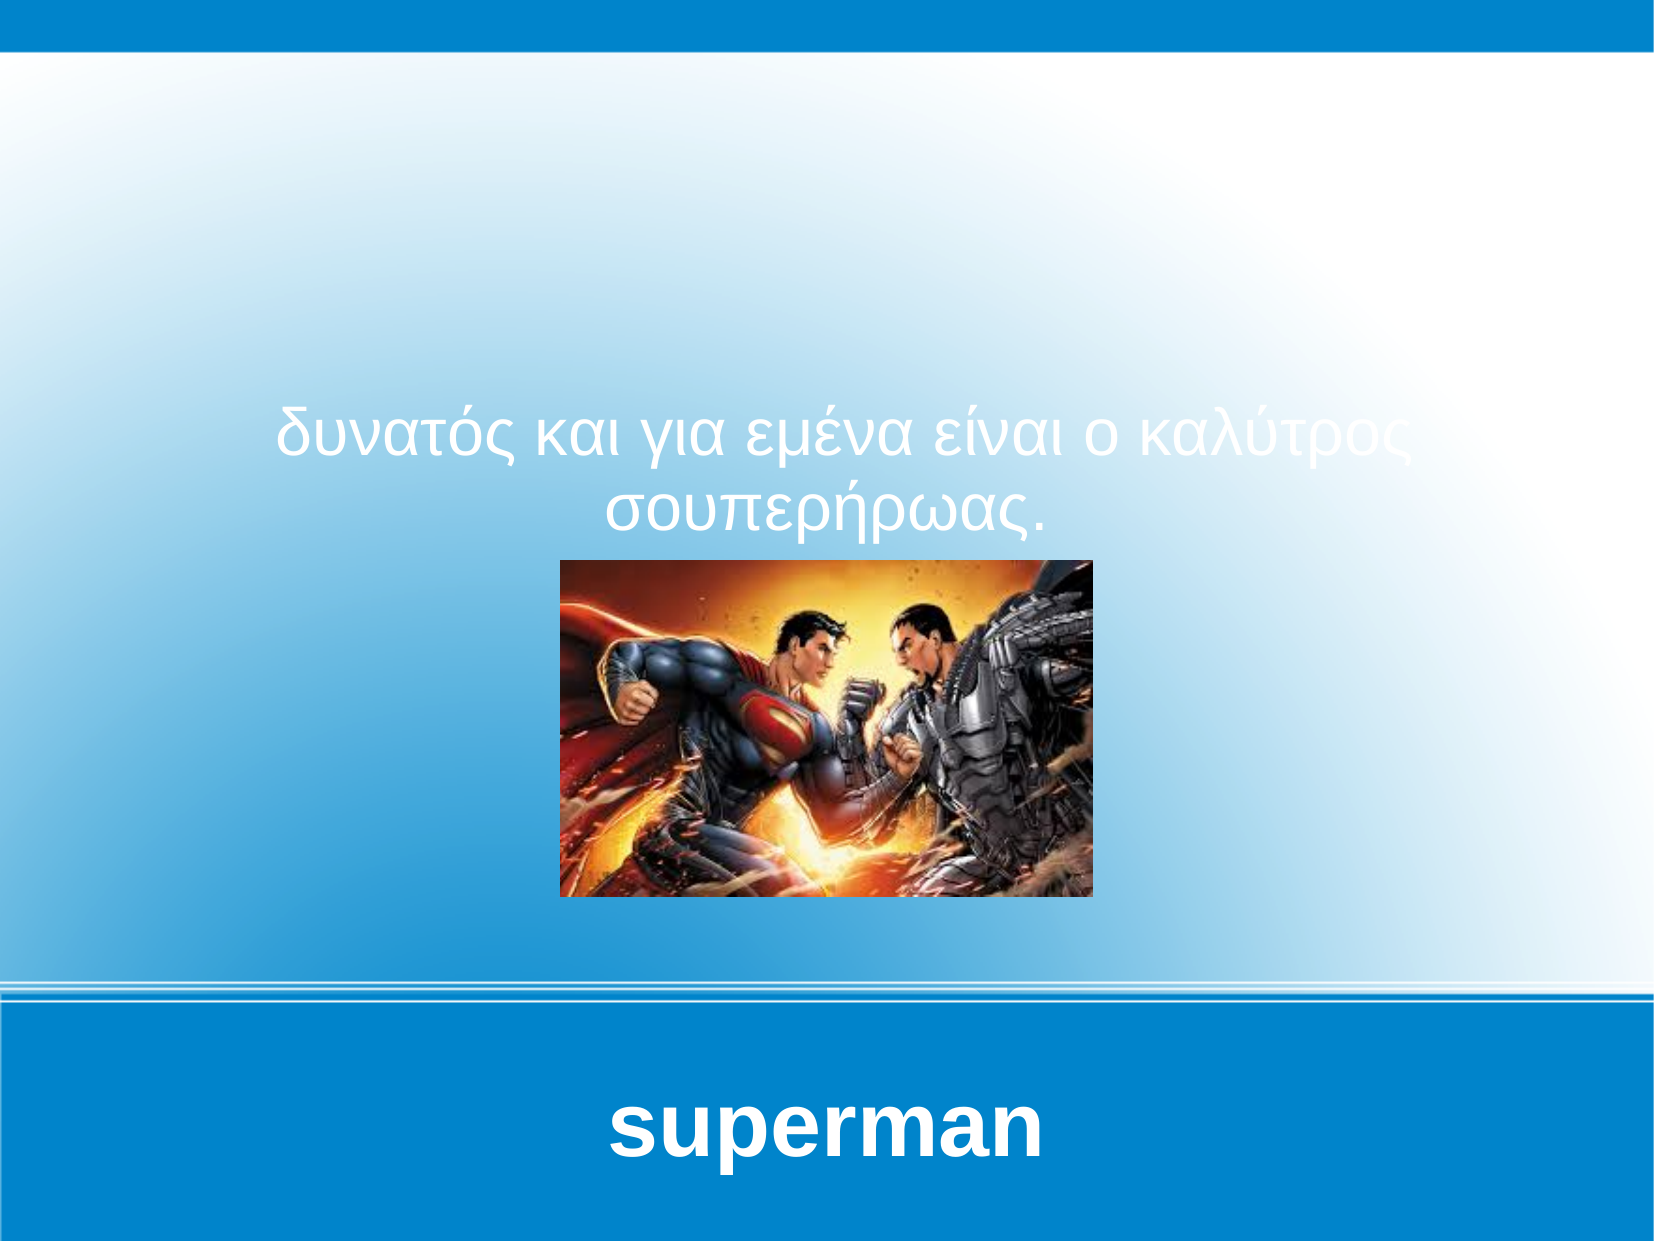

δυνατός και για εμένα είναι ο καλύτρος σουπερήρωας.
# superman